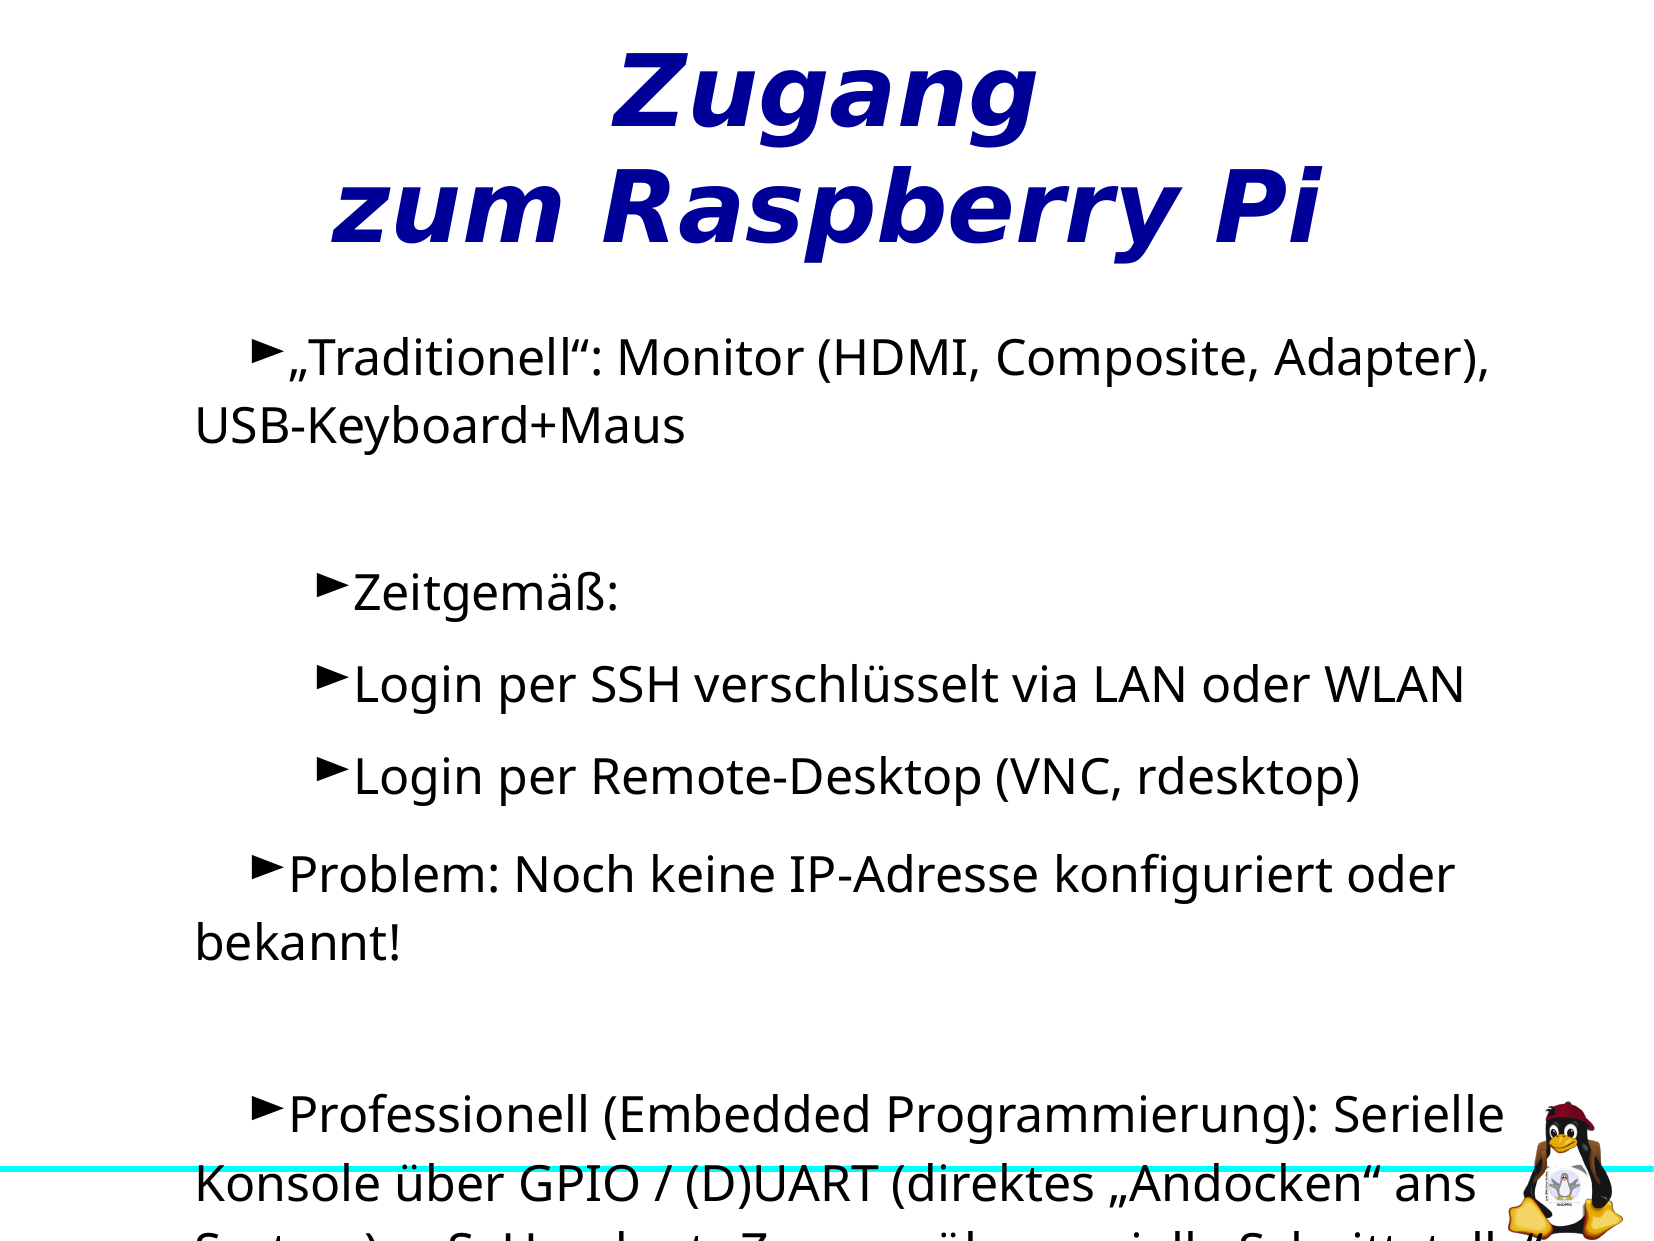

# Zugang zum Raspberry Pi
„Traditionell“: Monitor (HDMI, Composite, Adapter), USB-Keyboard+Maus
Zeitgemäß:
Login per SSH verschlüsselt via LAN oder WLAN
Login per Remote-Desktop (VNC, rdesktop)
Problem: Noch keine IP-Adresse konfiguriert oder bekannt!
Professionell (Embedded Programmierung): Serielle Konsole über GPIO / (D)UART (direktes „Andocken“ ans System) → S. Handout „Zugang über serielle Schnittstelle“